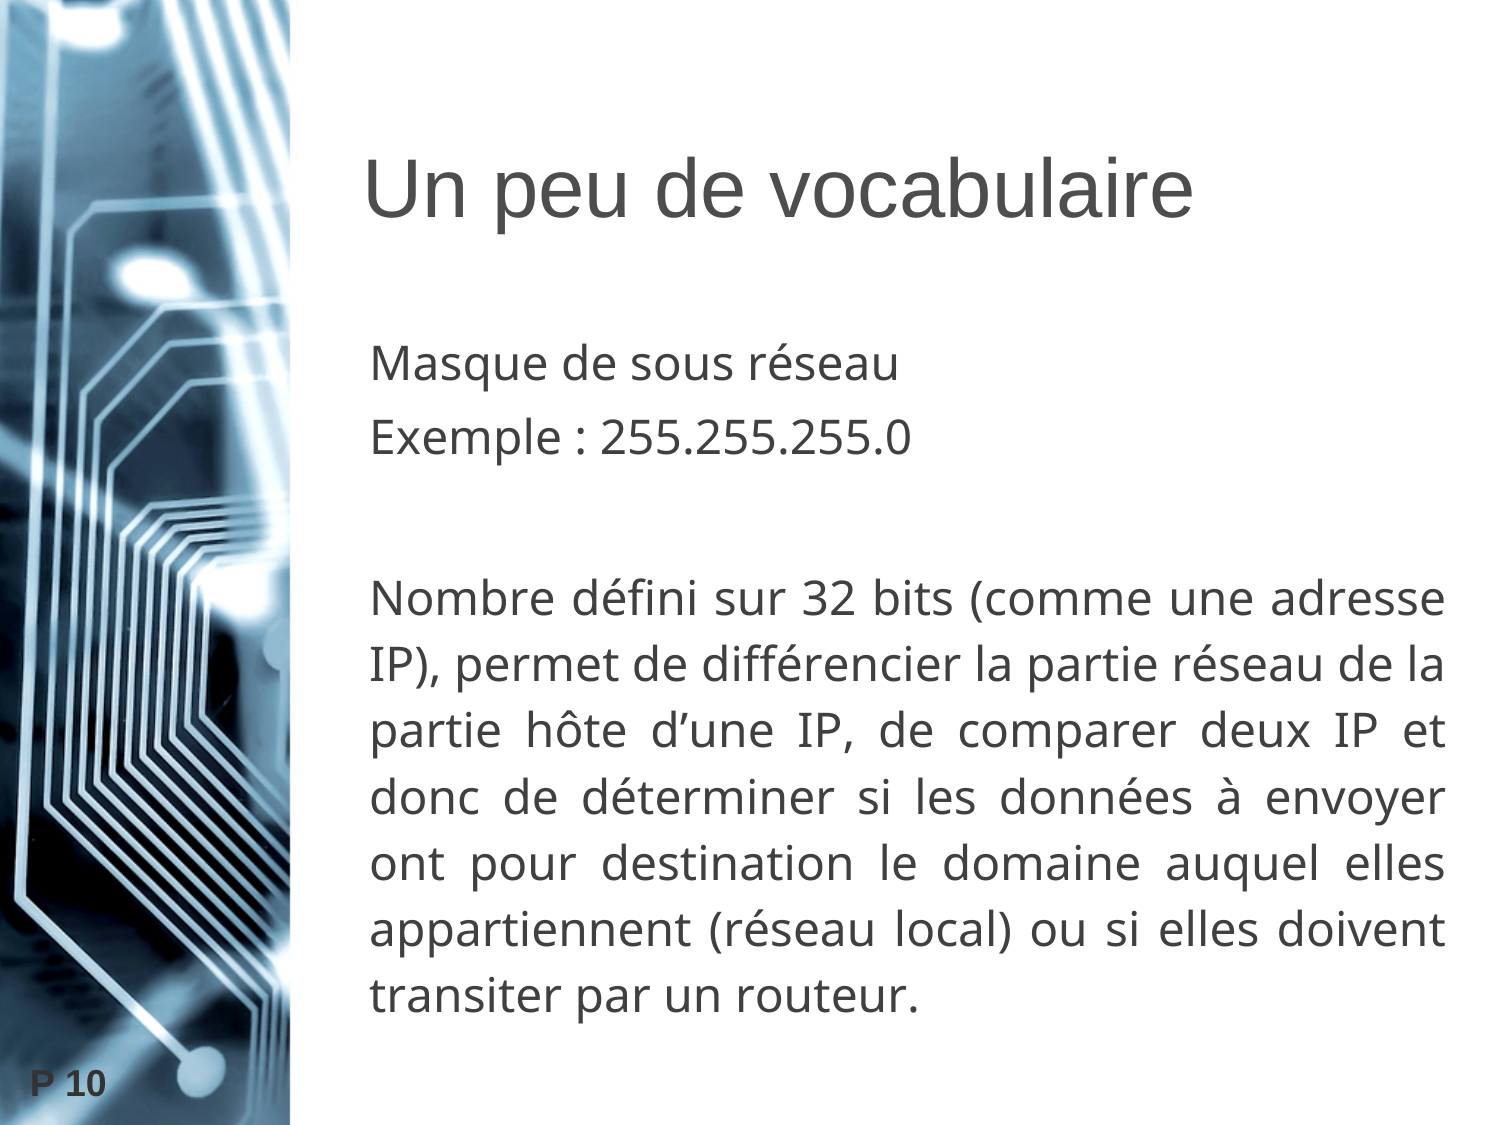

# Un peu de vocabulaire
Masque de sous réseau
Exemple : 255.255.255.0
Nombre défini sur 32 bits (comme une adresse IP), permet de différencier la partie réseau de la partie hôte d’une IP, de comparer deux IP et donc de déterminer si les données à envoyer ont pour destination le domaine auquel elles appartiennent (réseau local) ou si elles doivent transiter par un routeur.